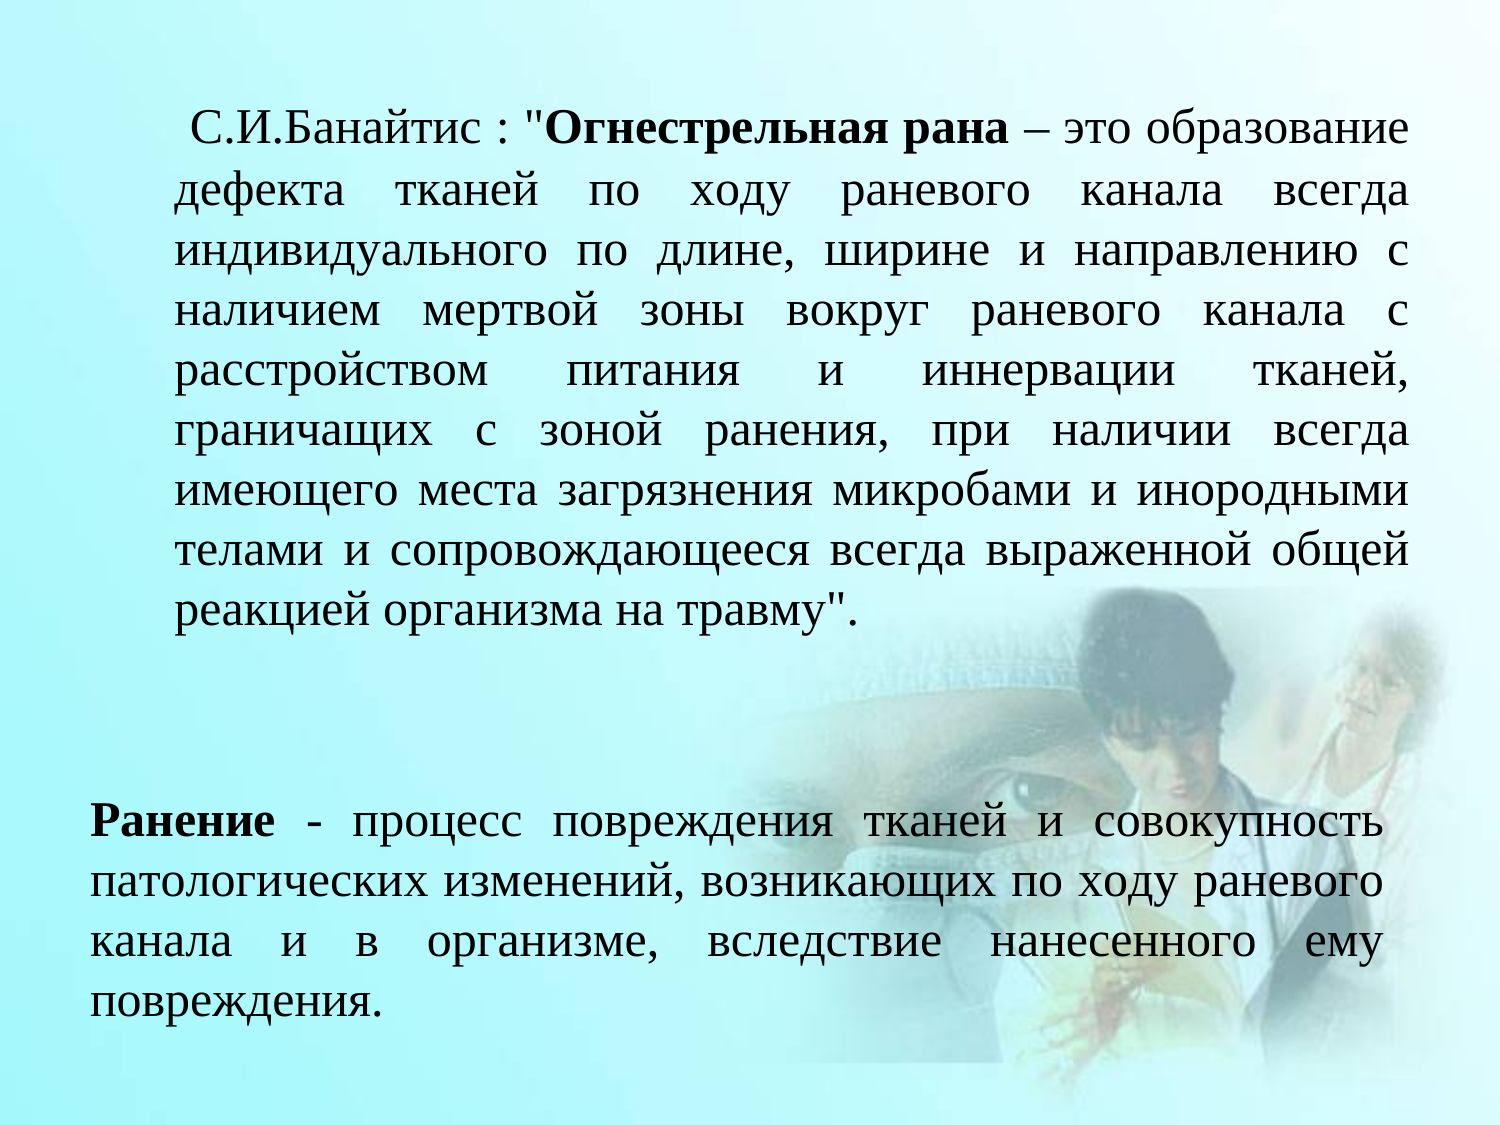

С.И.Банайтис : "Огнестрельная рана – это образование дефекта тканей по ходу раневого канала всегда индивидуального по длине, ширине и направлению с наличием мертвой зоны вокруг раневого канала с расстройством питания и иннервации тканей, граничащих с зоной ранения, при наличии всегда имеющего места загрязнения микробами и инородными телами и сопровождающееся всегда выраженной общей реакцией организма на травму".
# Ранение - процесс повреждения тканей и совокупность патологических изменений, возникающих по ходу раневого канала и в организме, вследствие нанесенного ему повреждения.